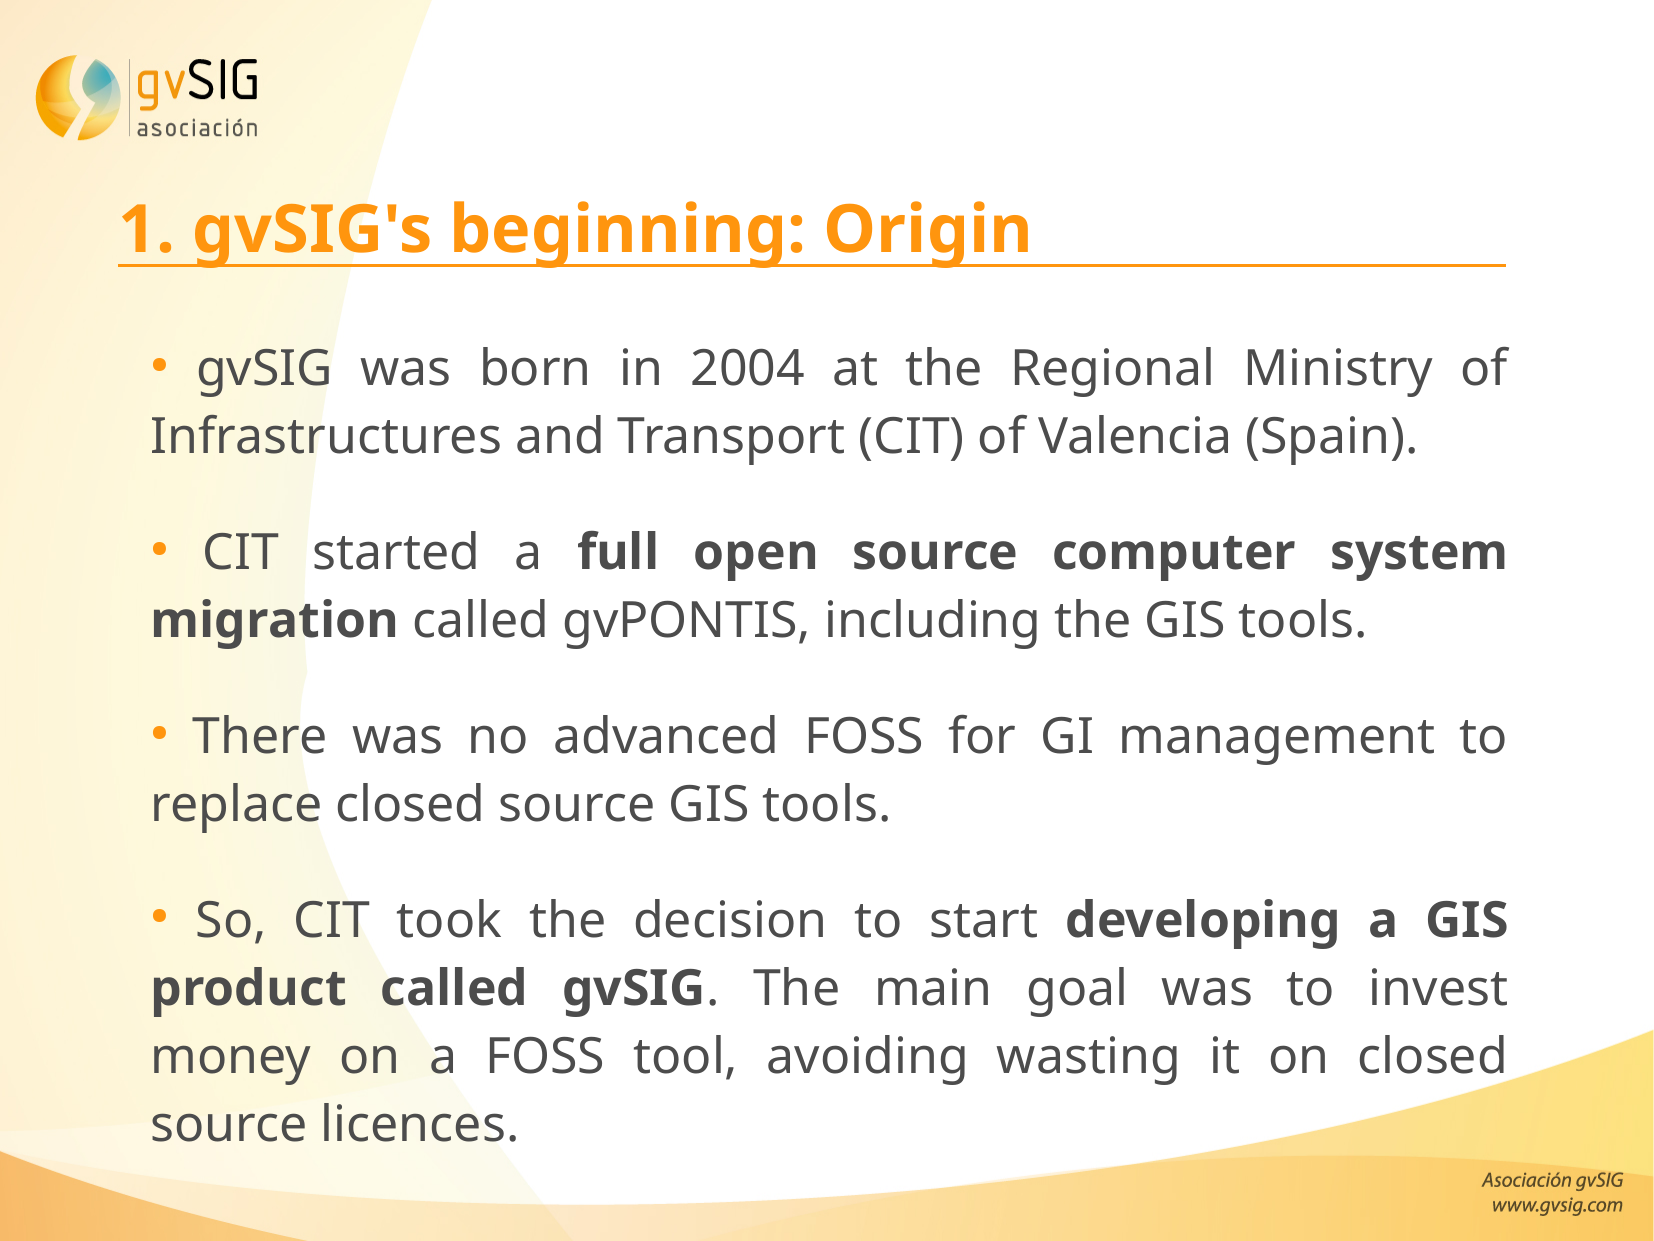

# 1. gvSIG's beginning: Origin
 gvSIG was born in 2004 at the Regional Ministry of Infrastructures and Transport (CIT) of Valencia (Spain).
 CIT started a full open source computer system migration called gvPONTIS, including the GIS tools.
 There was no advanced FOSS for GI management to replace closed source GIS tools.
 So, CIT took the decision to start developing a GIS product called gvSIG. The main goal was to invest money on a FOSS tool, avoiding wasting it on closed source licences.